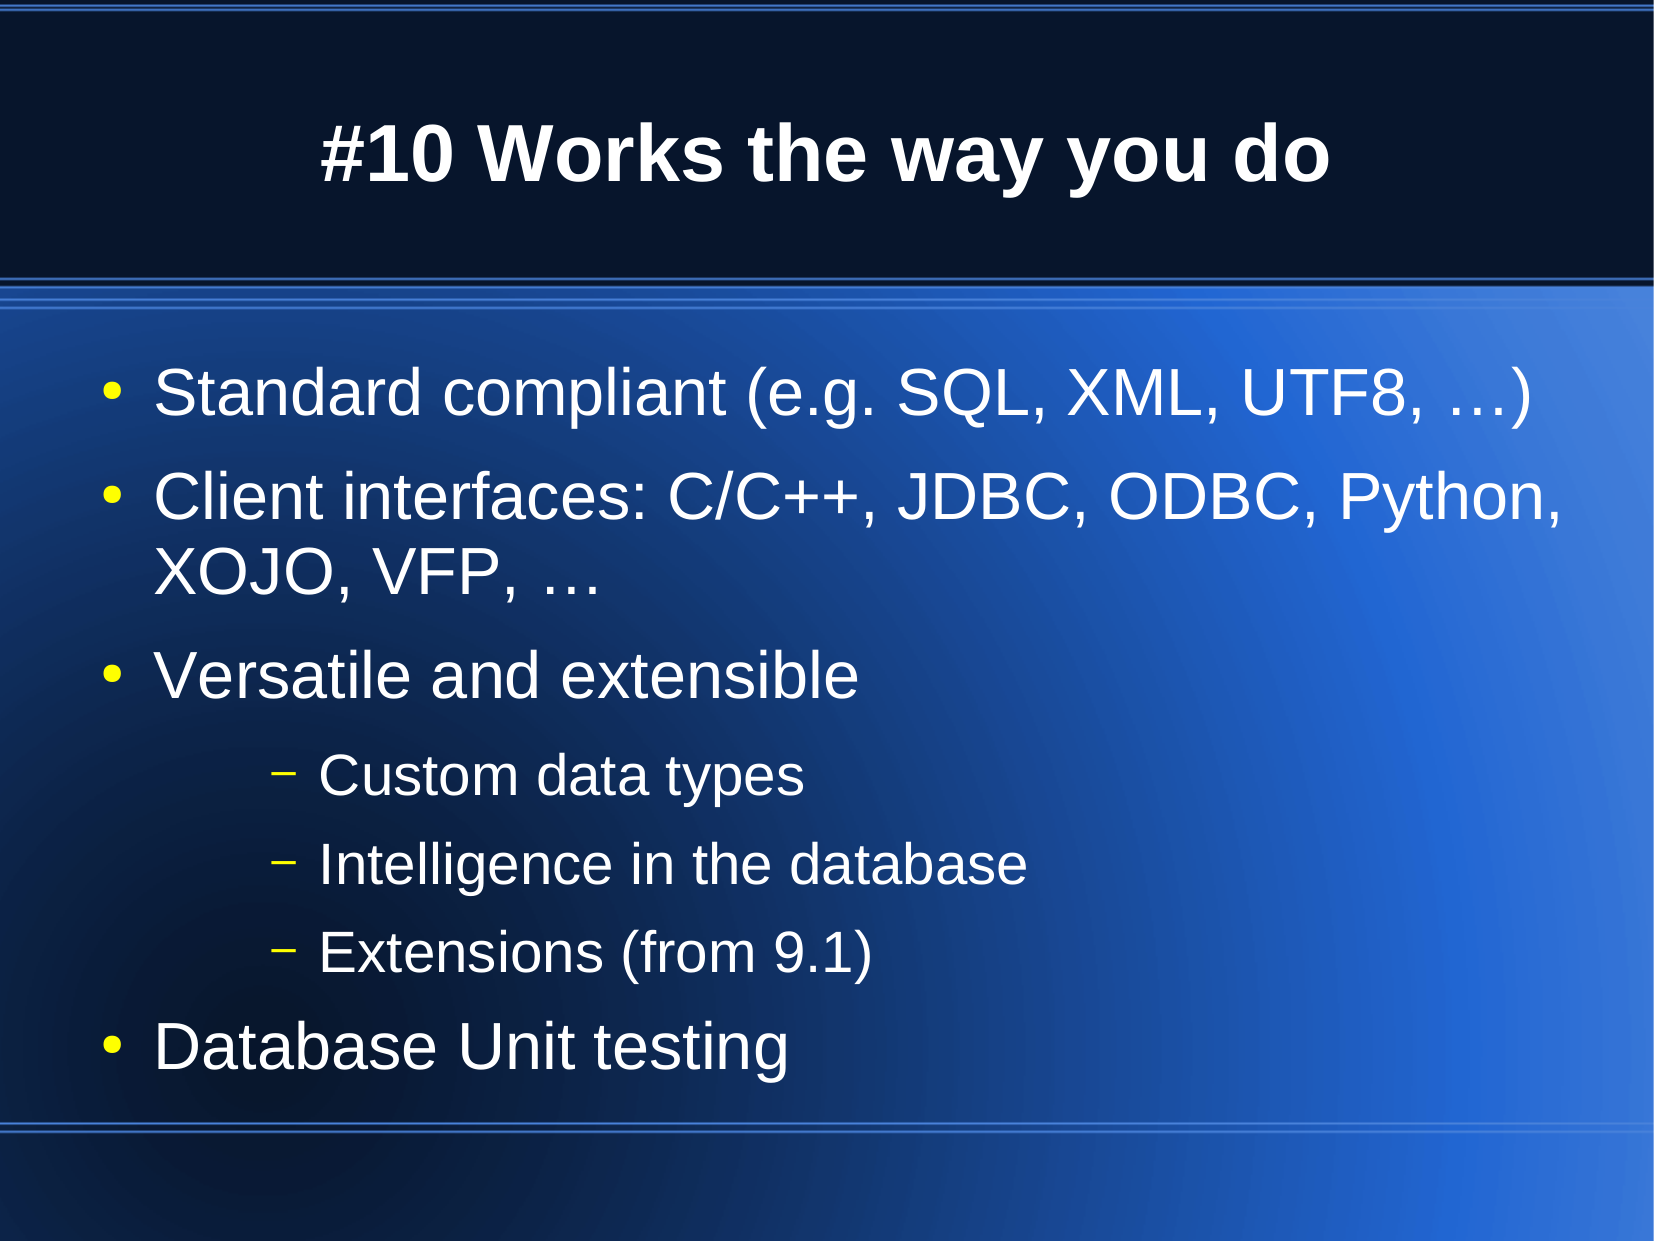

# #10 Works the way you do
Standard compliant (e.g. SQL, XML, UTF8, …)
Client interfaces: C/C++, JDBC, ODBC, Python, XOJO, VFP, …
Versatile and extensible
Custom data types
Intelligence in the database
Extensions (from 9.1)
Database Unit testing